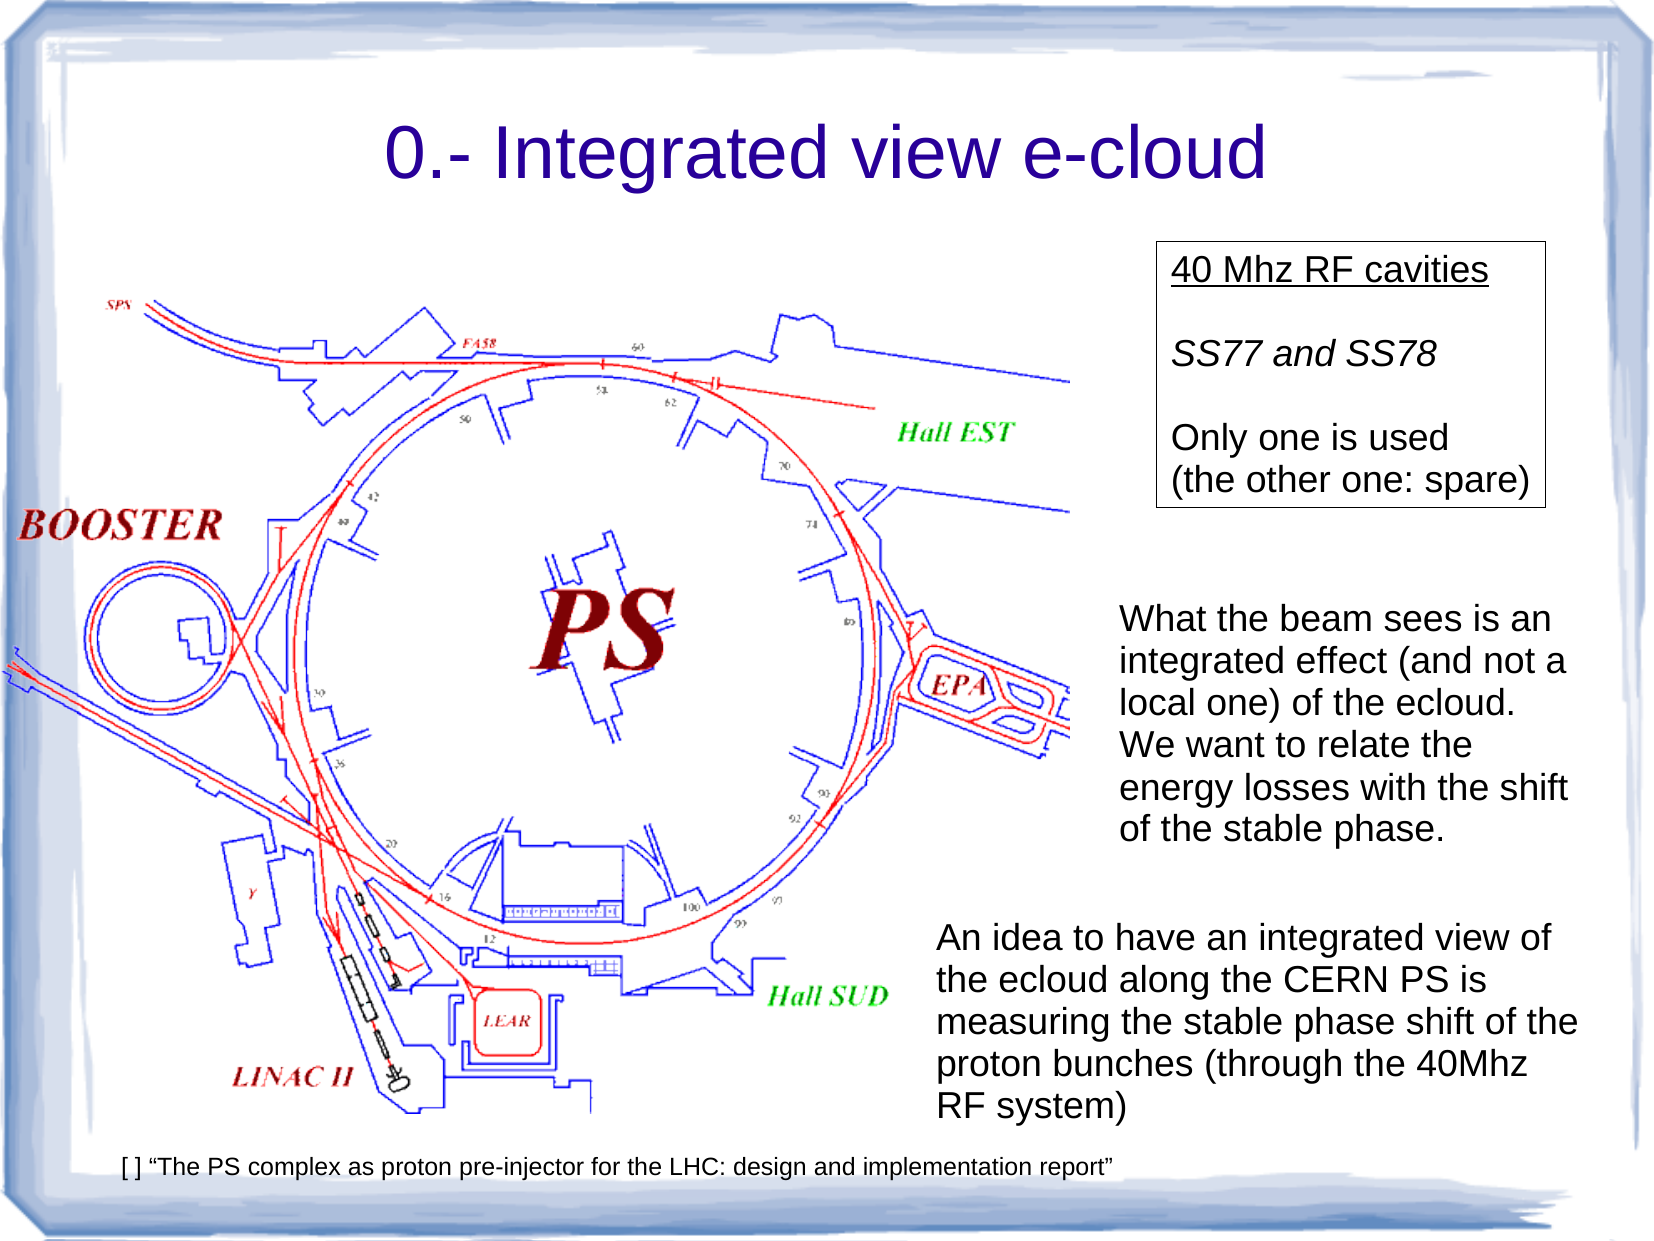

# 0.- Integrated view e-cloud
40 Mhz RF cavities
SS77 and SS78
Only one is used
(the other one: spare)
What the beam sees is an integrated effect (and not a local one) of the ecloud. We want to relate the energy losses with the shift of the stable phase.
An idea to have an integrated view of the ecloud along the CERN PS is measuring the stable phase shift of the proton bunches (through the 40Mhz RF system)
[ ] “The PS complex as proton pre-injector for the LHC: design and implementation report”